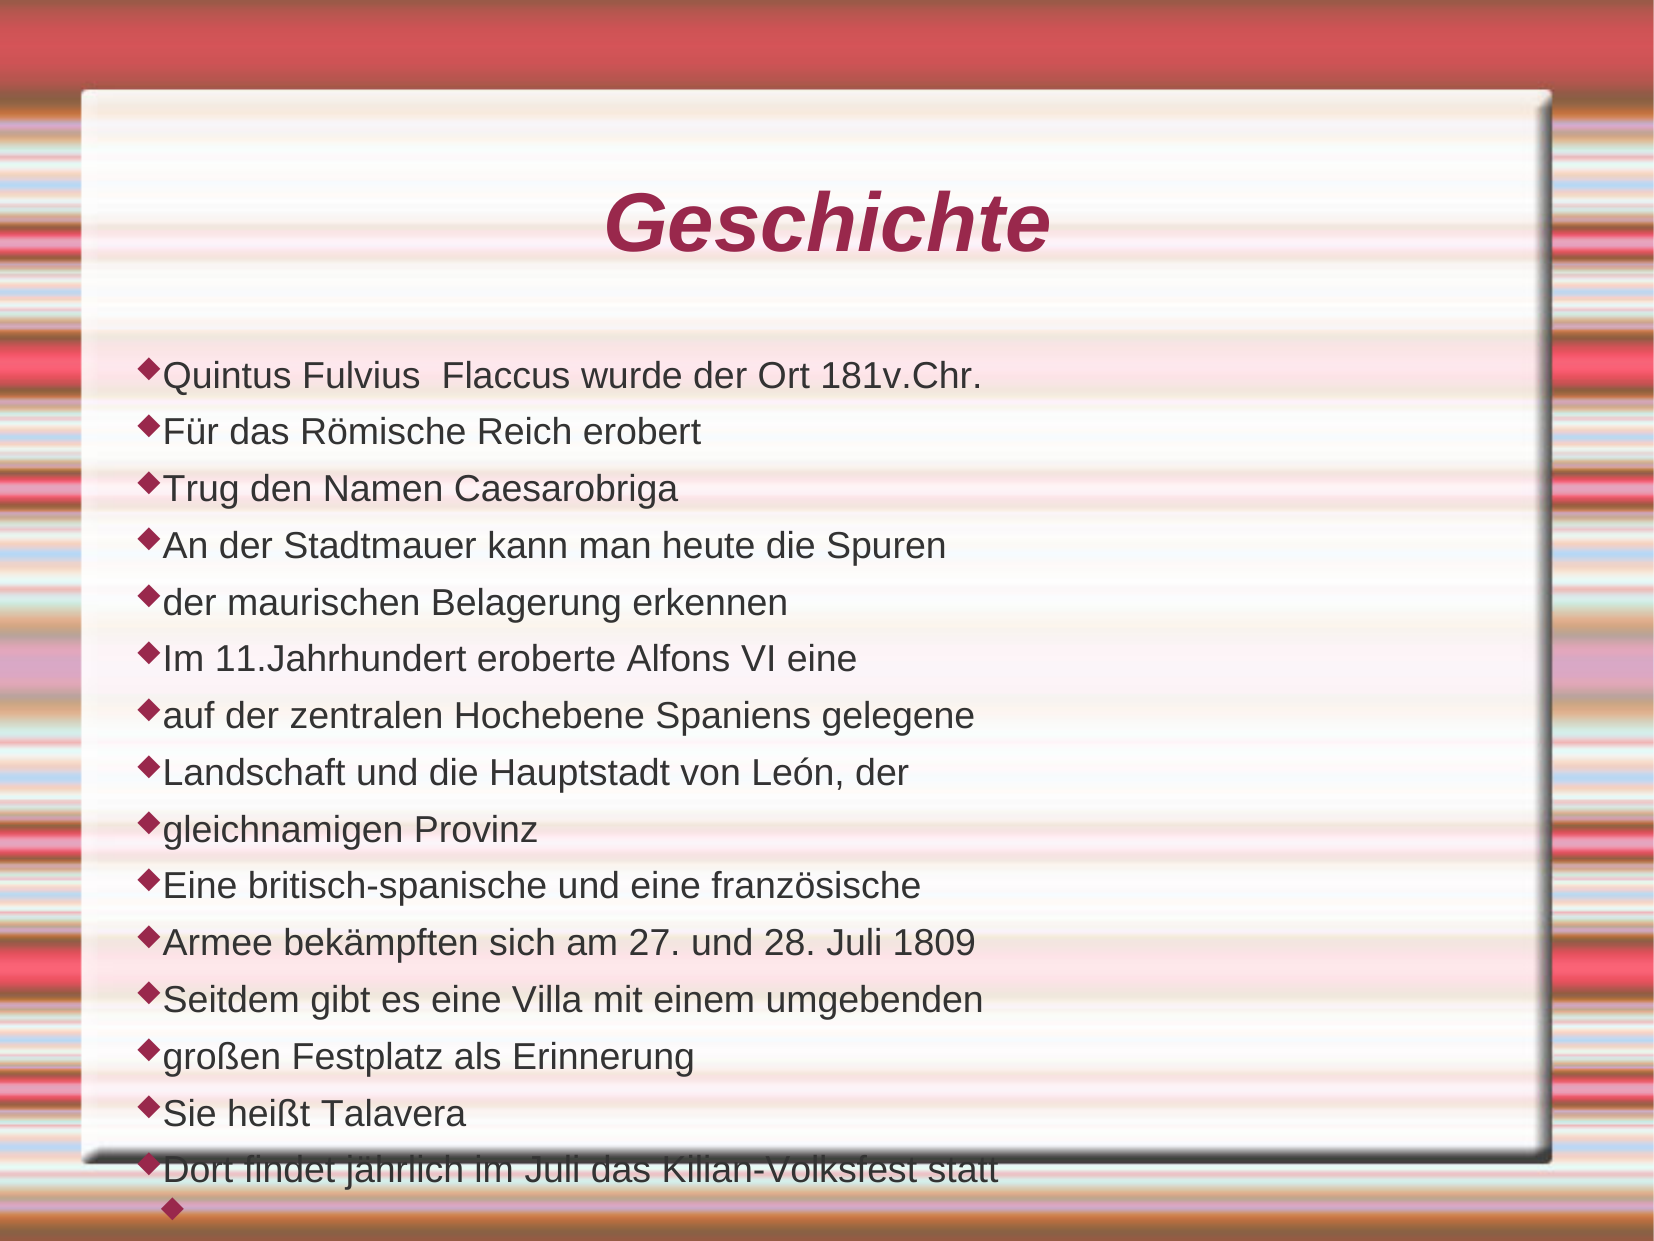

# Geschichte
Quintus Fulvius Flaccus wurde der Ort 181v.Chr.
Für das Römische Reich erobert
Trug den Namen Caesarobriga
An der Stadtmauer kann man heute die Spuren
der maurischen Belagerung erkennen
Im 11.Jahrhundert eroberte Alfons VI eine
auf der zentralen Hochebene Spaniens gelegene
Landschaft und die Hauptstadt von León, der
gleichnamigen Provinz
Eine britisch-spanische und eine französische
Armee bekämpften sich am 27. und 28. Juli 1809
Seitdem gibt es eine Villa mit einem umgebenden
großen Festplatz als Erinnerung
Sie heißt Talavera
Dort findet jährlich im Juli das Kilian-Volksfest statt